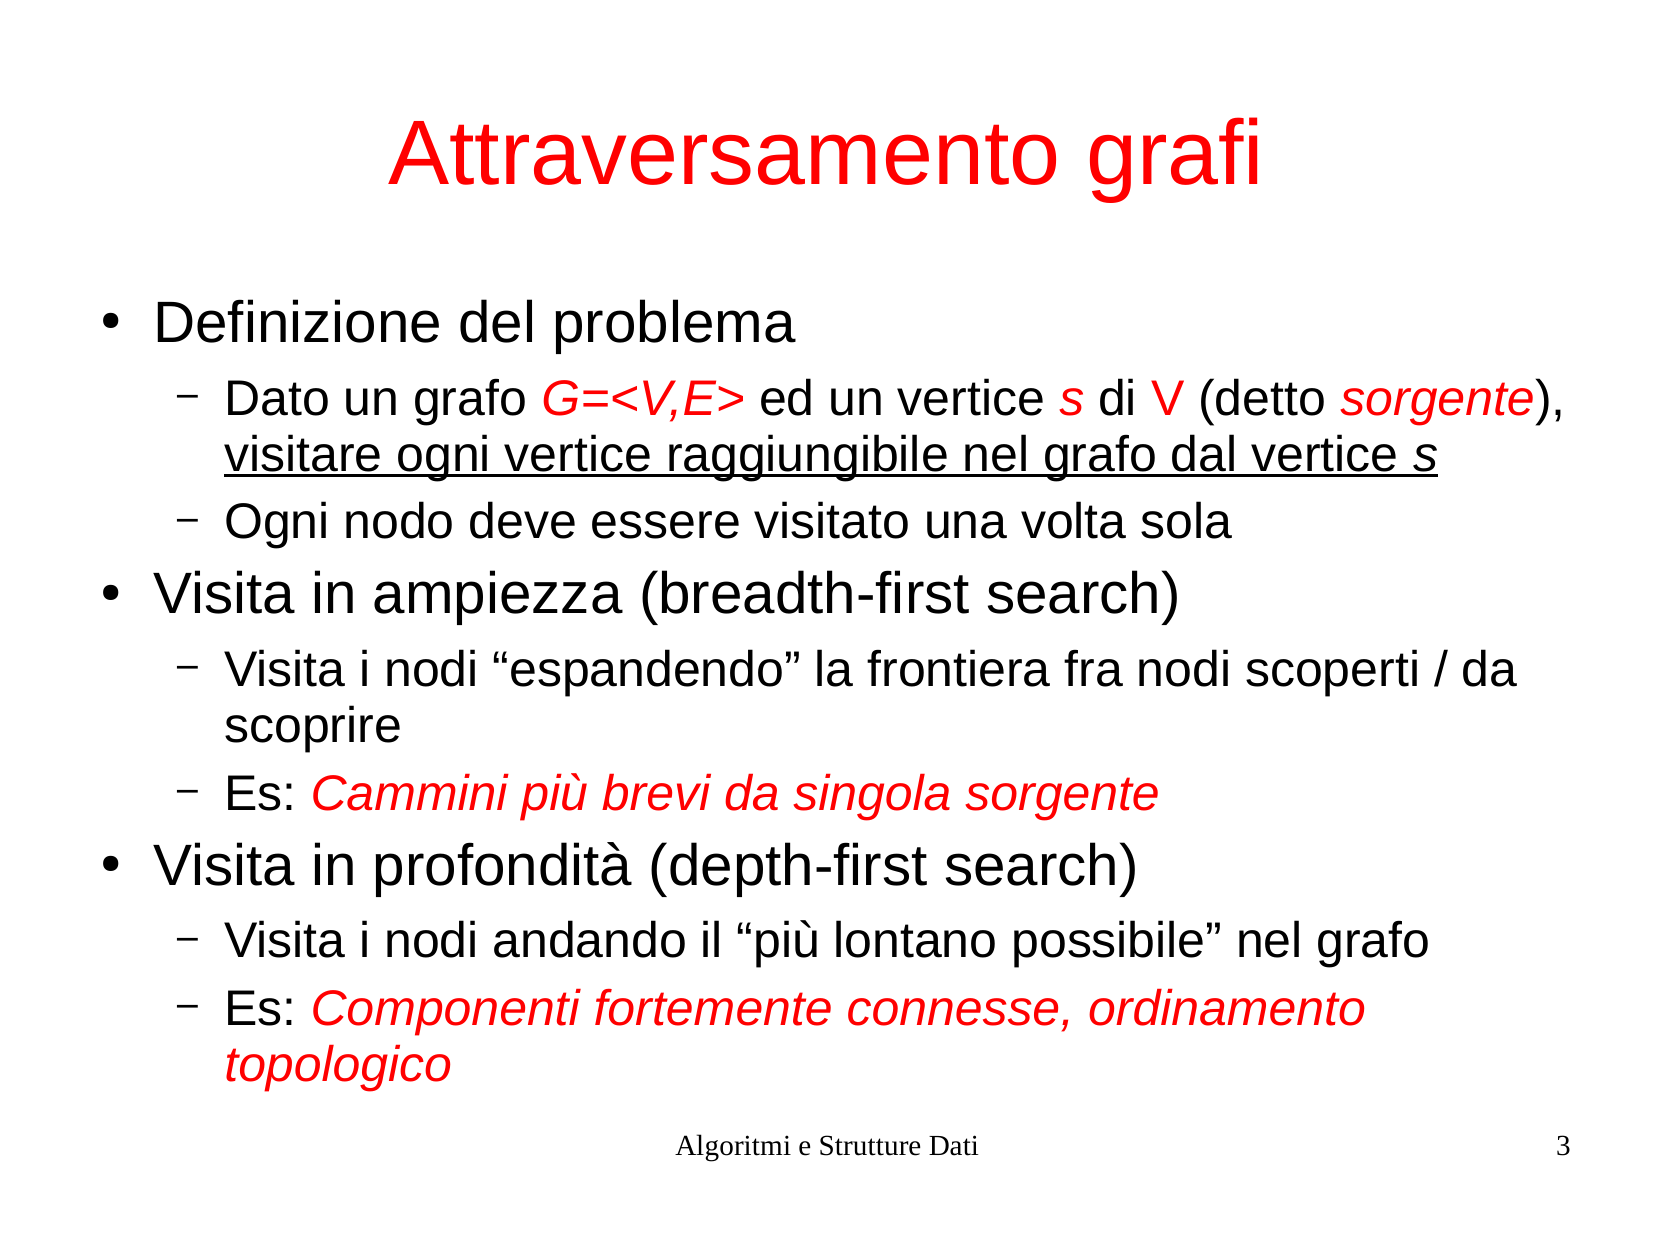

# Attraversamento grafi
Definizione del problema
Dato un grafo G=<V,E> ed un vertice s di V (detto sorgente), visitare ogni vertice raggiungibile nel grafo dal vertice s
Ogni nodo deve essere visitato una volta sola
Visita in ampiezza (breadth-first search)
Visita i nodi “espandendo” la frontiera fra nodi scoperti / da scoprire
Es: Cammini più brevi da singola sorgente
Visita in profondità (depth-first search)
Visita i nodi andando il “più lontano possibile” nel grafo
Es: Componenti fortemente connesse, ordinamento topologico
Algoritmi e Strutture Dati
3